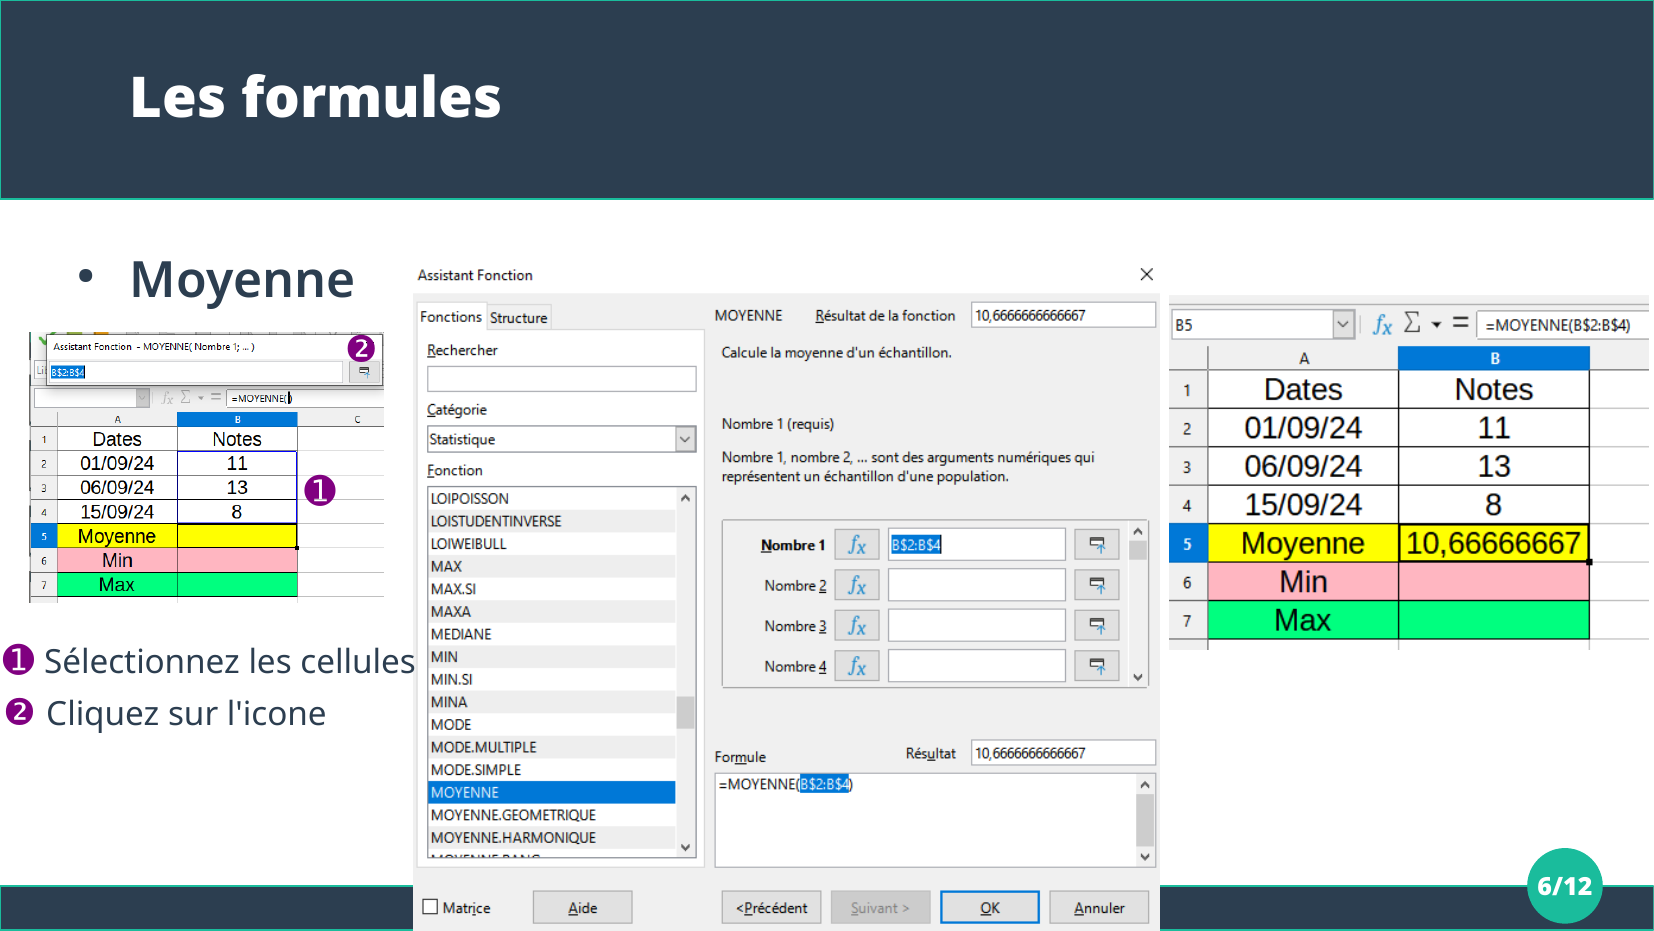

# Les formules
Moyenne

➊
➊ Sélectionnez les cellules
 Cliquez sur l'icone
6